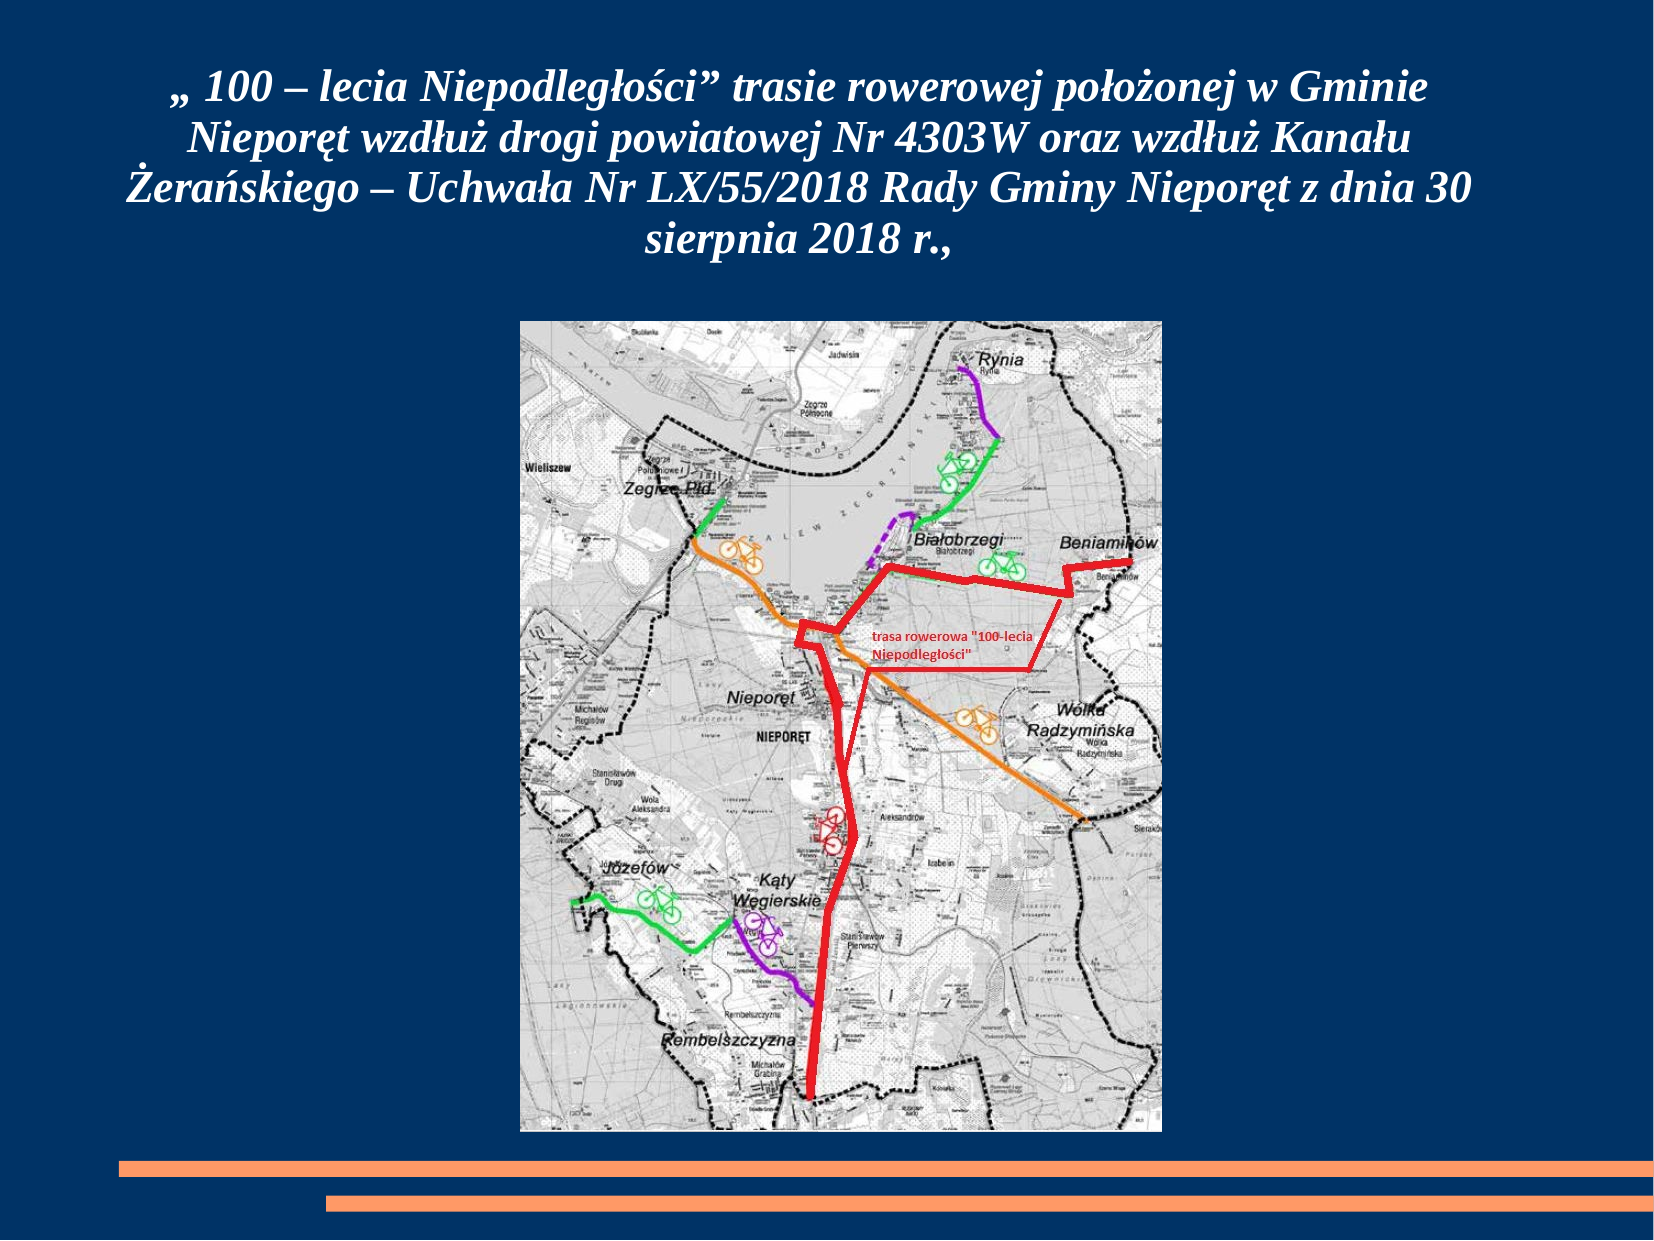

# „ 100 – lecia Niepodległości” trasie rowerowej położonej w Gminie Nieporęt wzdłuż drogi powiatowej Nr 4303W oraz wzdłuż Kanału Żerańskiego – Uchwała Nr LX/55/2018 Rady Gminy Nieporęt z dnia 30 sierpnia 2018 r.,